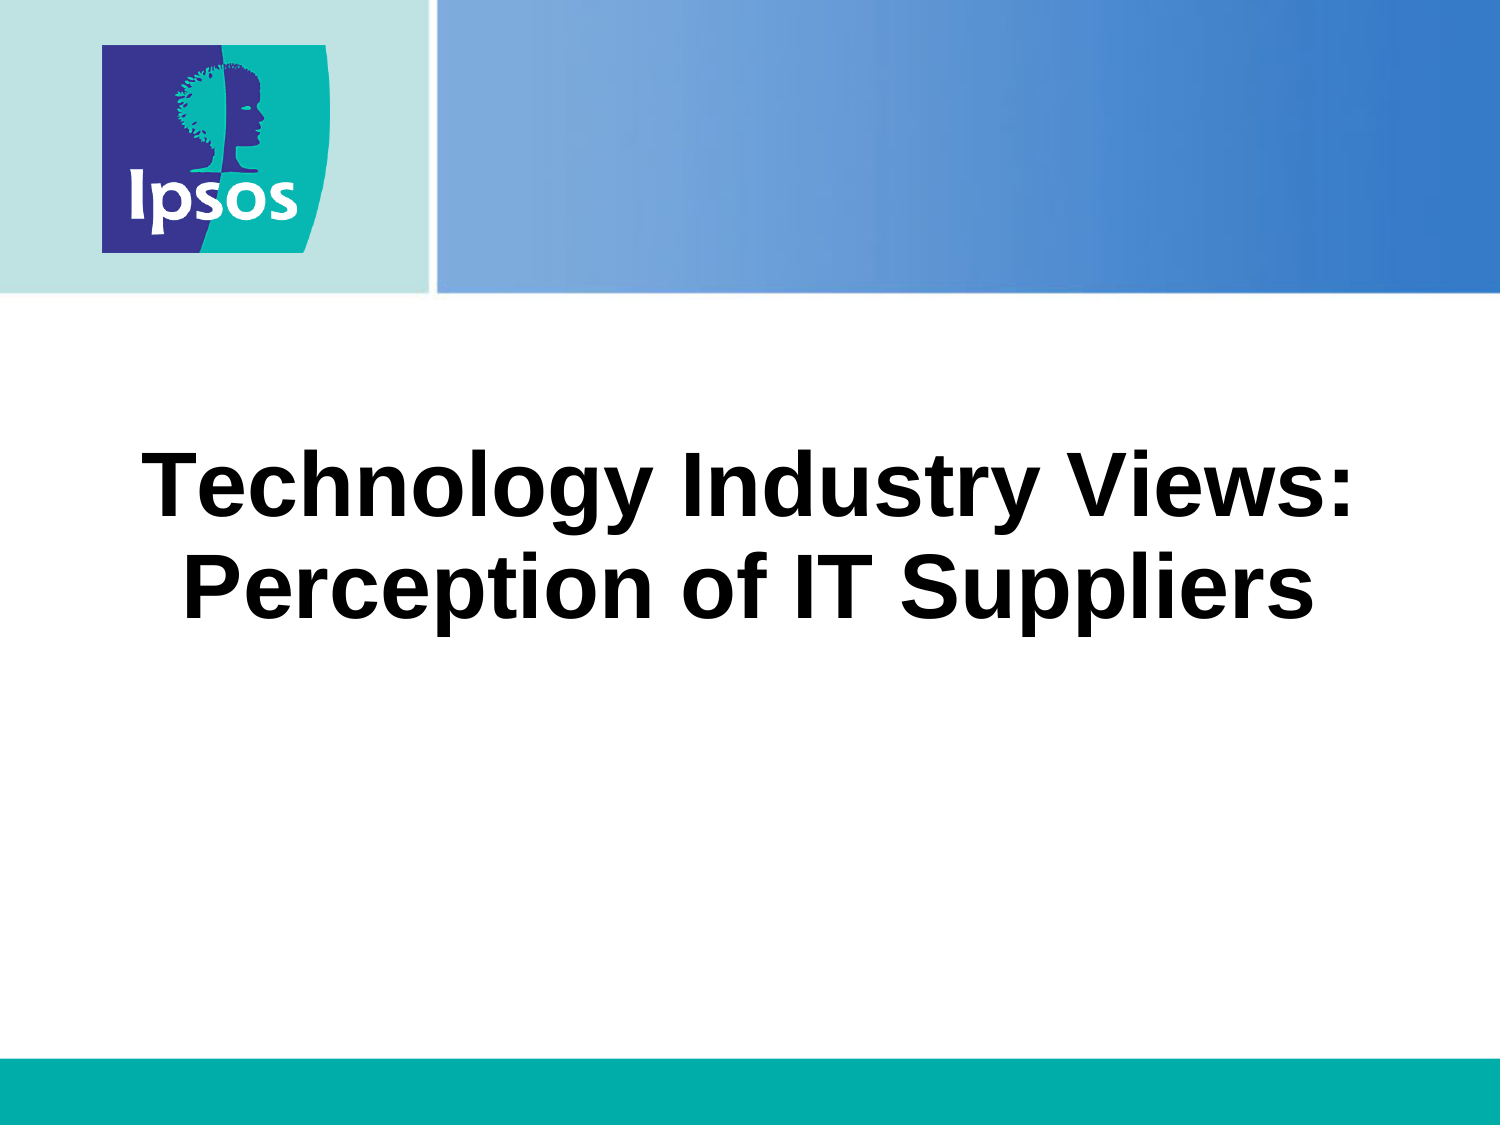

Technology Industry Views: Perception of IT Suppliers